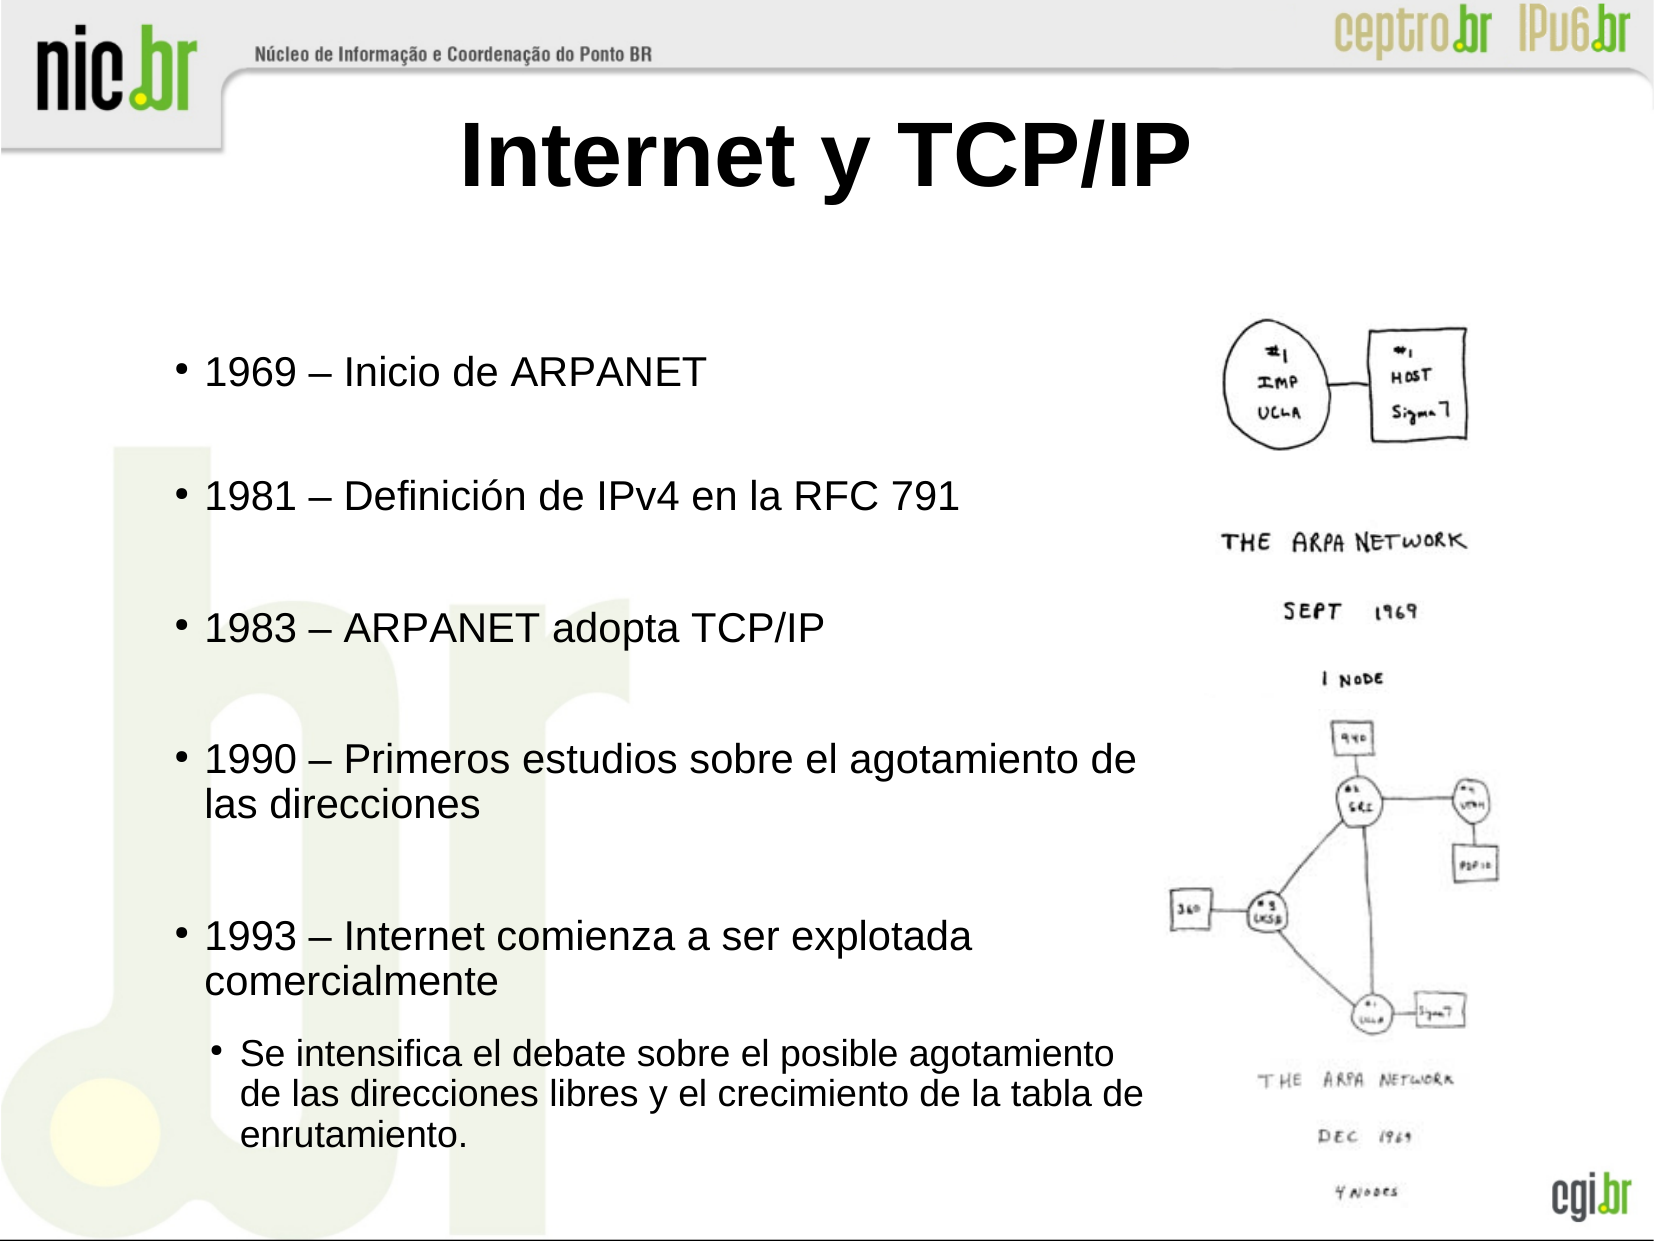

# Internet y TCP/IP
1969 – Inicio de ARPANET
1981 – Definición de IPv4 en la RFC 791
1983 – ARPANET adopta TCP/IP
1990 – Primeros estudios sobre el agotamiento de las direcciones
1993 – Internet comienza a ser explotada comercialmente
Se intensifica el debate sobre el posible agotamiento de las direcciones libres y el crecimiento de la tabla de enrutamiento.